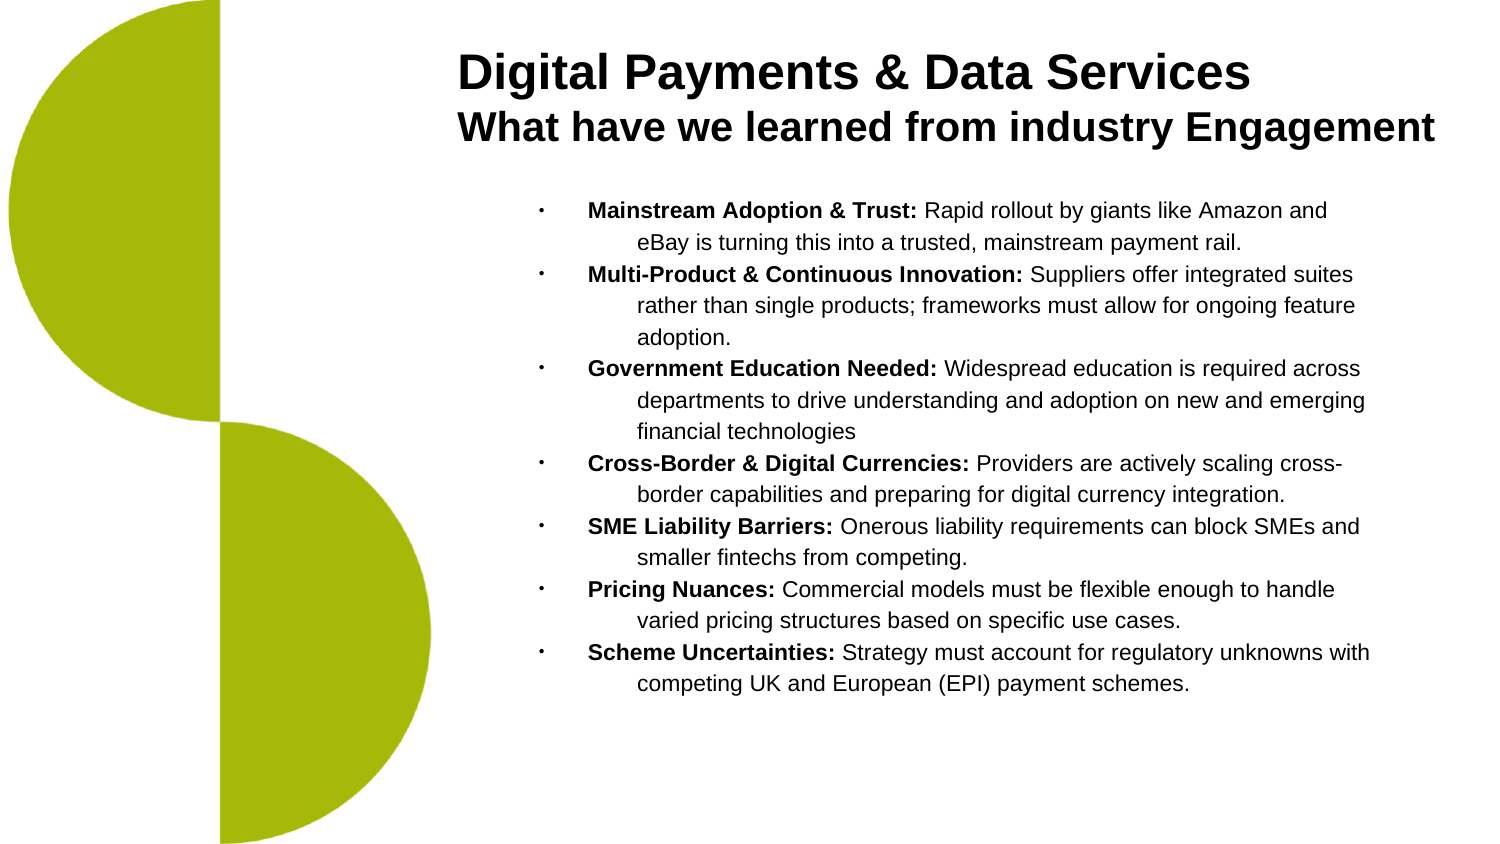

# Digital Payments & Data Services
What have we learned from industry Engagement
Mainstream Adoption & Trust: Rapid rollout by giants like Amazon and eBay is turning this into a trusted, mainstream payment rail.
Multi-Product & Continuous Innovation: Suppliers offer integrated suites rather than single products; frameworks must allow for ongoing feature adoption.
Government Education Needed: Widespread education is required across departments to drive understanding and adoption on new and emerging financial technologies
Cross-Border & Digital Currencies: Providers are actively scaling cross-border capabilities and preparing for digital currency integration.
SME Liability Barriers: Onerous liability requirements can block SMEs and smaller fintechs from competing.
Pricing Nuances: Commercial models must be flexible enough to handle varied pricing structures based on specific use cases.
Scheme Uncertainties: Strategy must account for regulatory unknowns with competing UK and European (EPI) payment schemes.